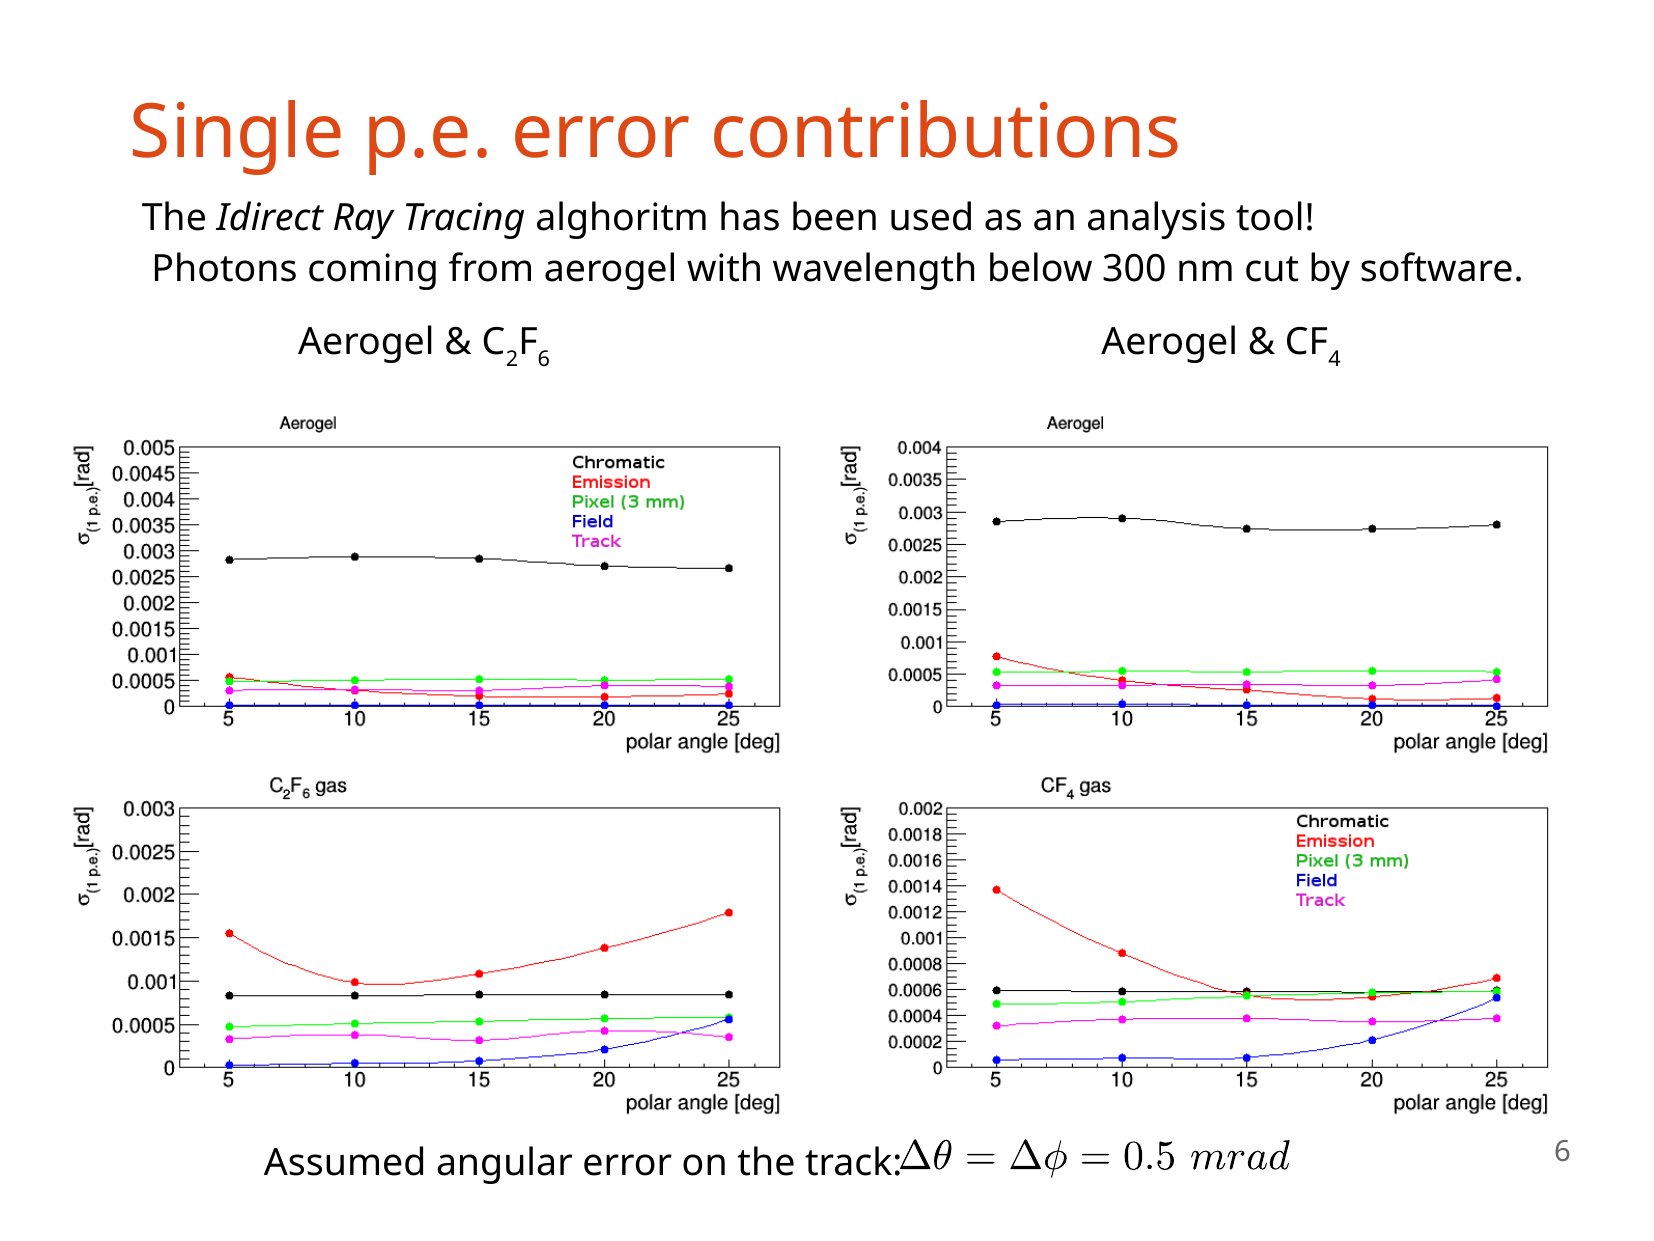

# Single p.e. error contributions
The Idirect Ray Tracing alghoritm has been used as an analysis tool!
 Photons coming from aerogel with wavelength below 300 nm cut by software.
Aerogel & C2F6
Aerogel & CF4
Assumed angular error on the track:
6